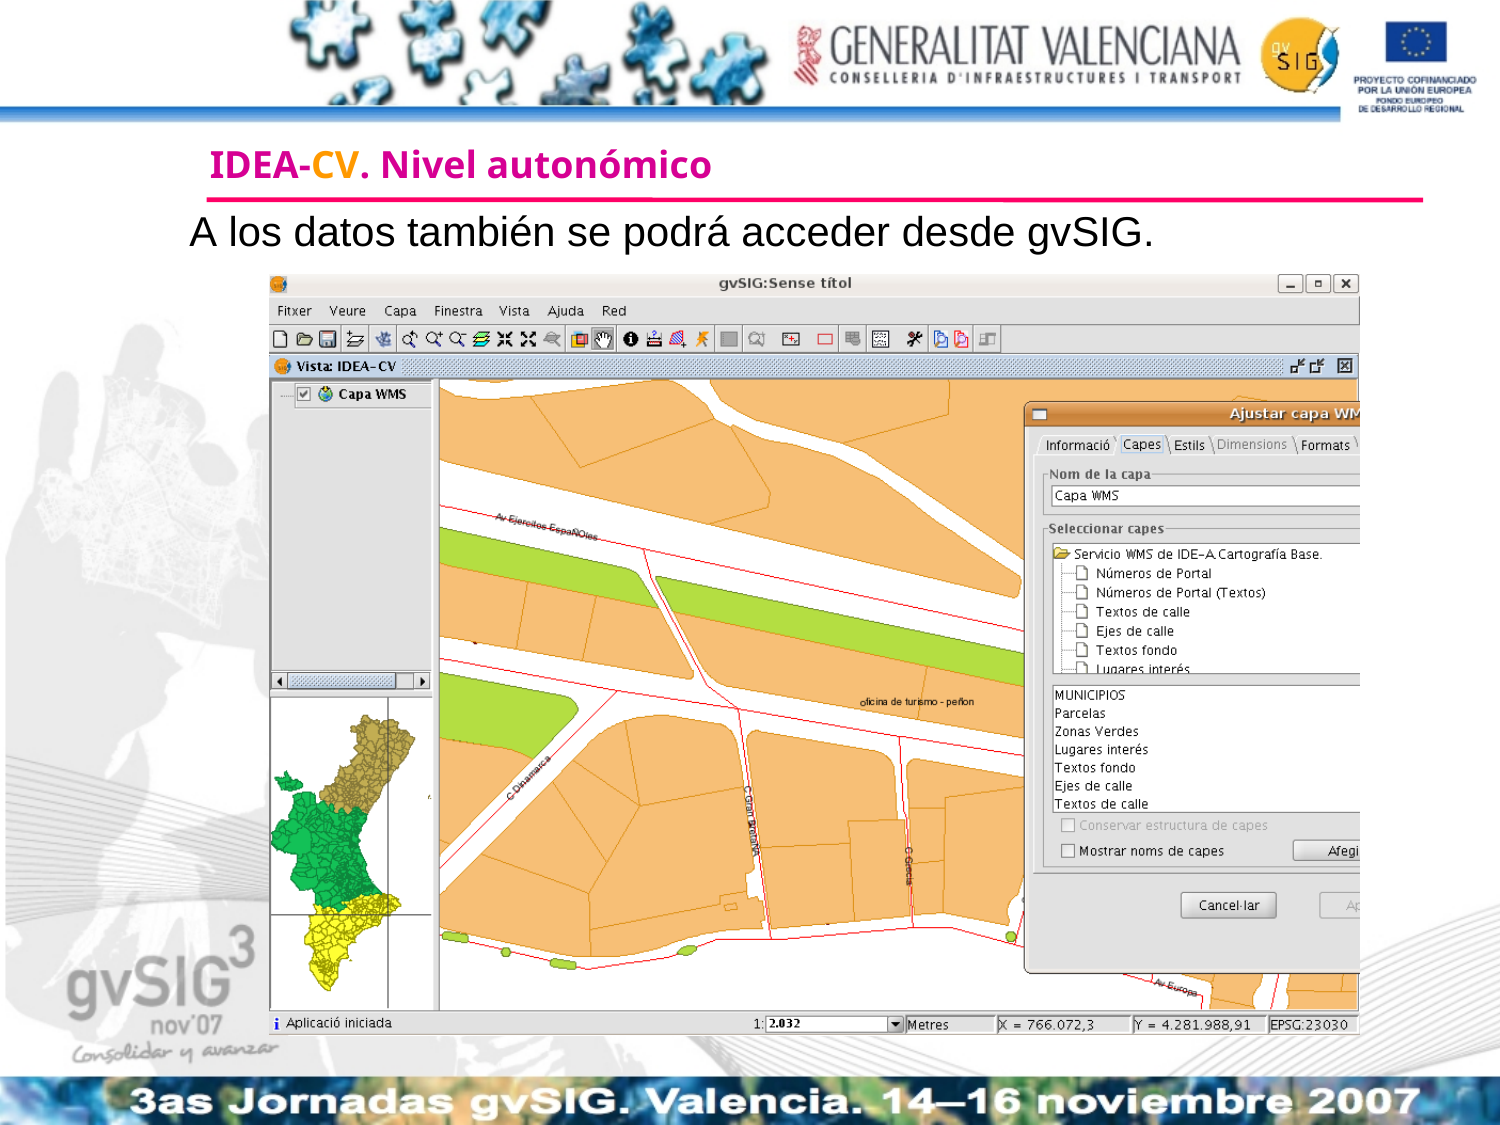

IDEA-CV. Nivel autonómico
A los datos también se podrá acceder desde gvSIG.